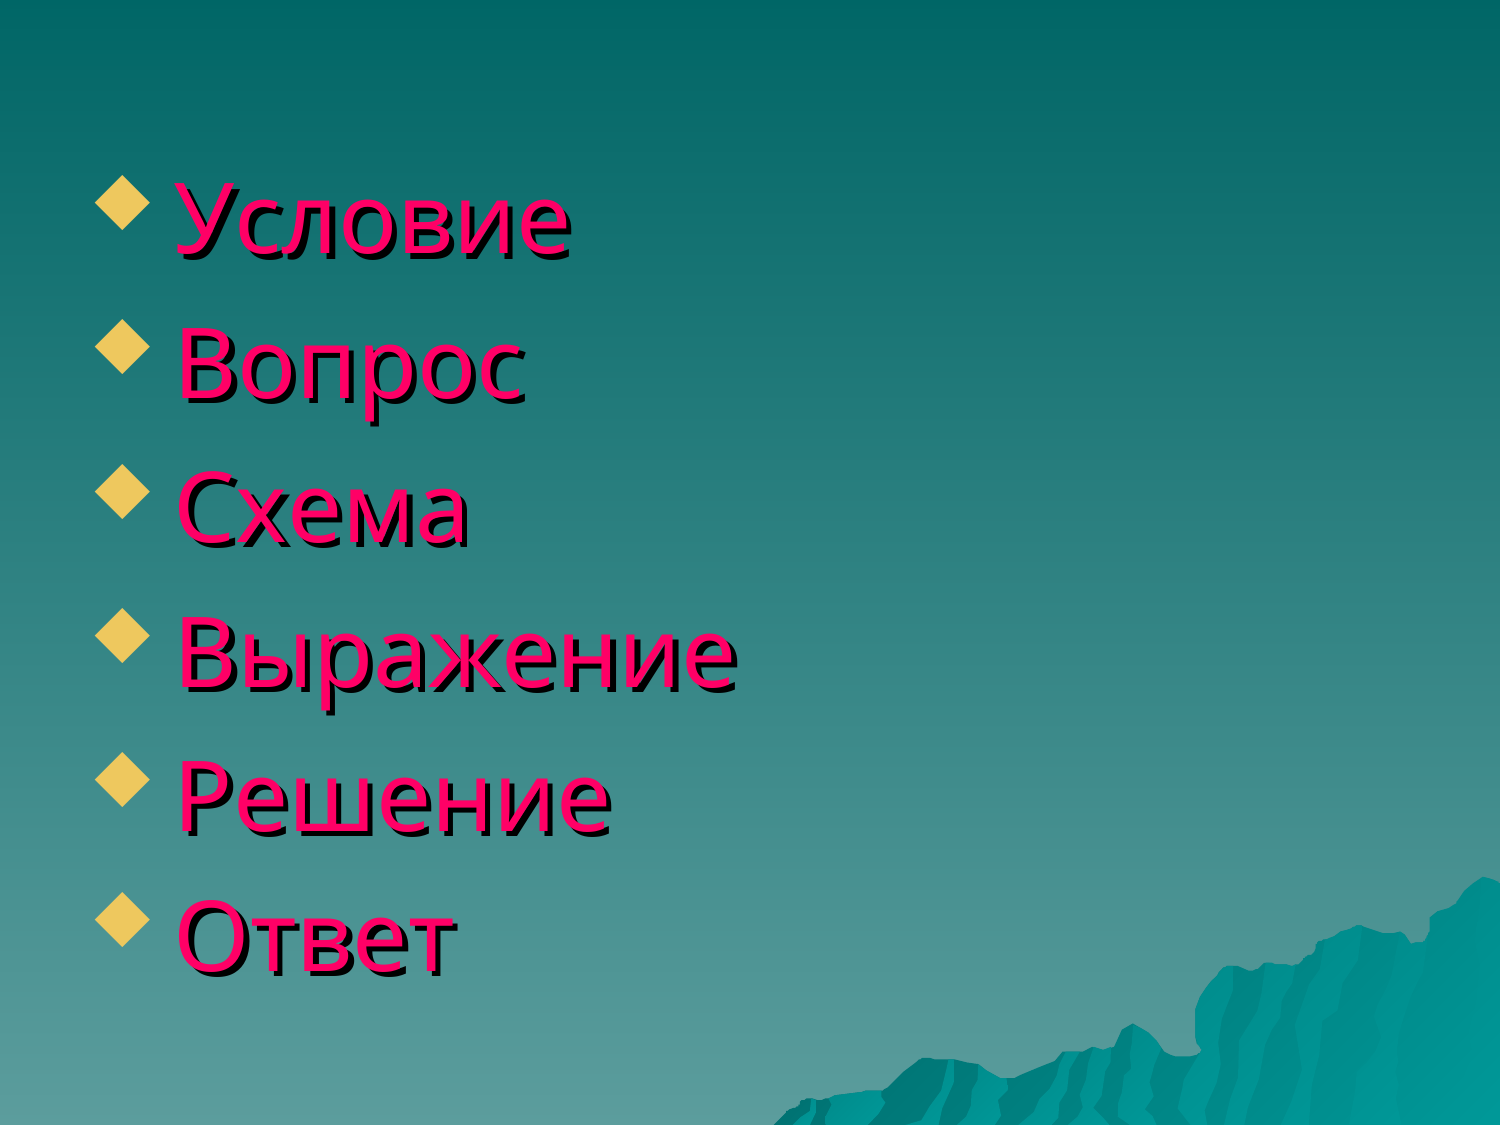

# Условие
 Вопрос
 Схема
 Выражение
 Решение
 Ответ